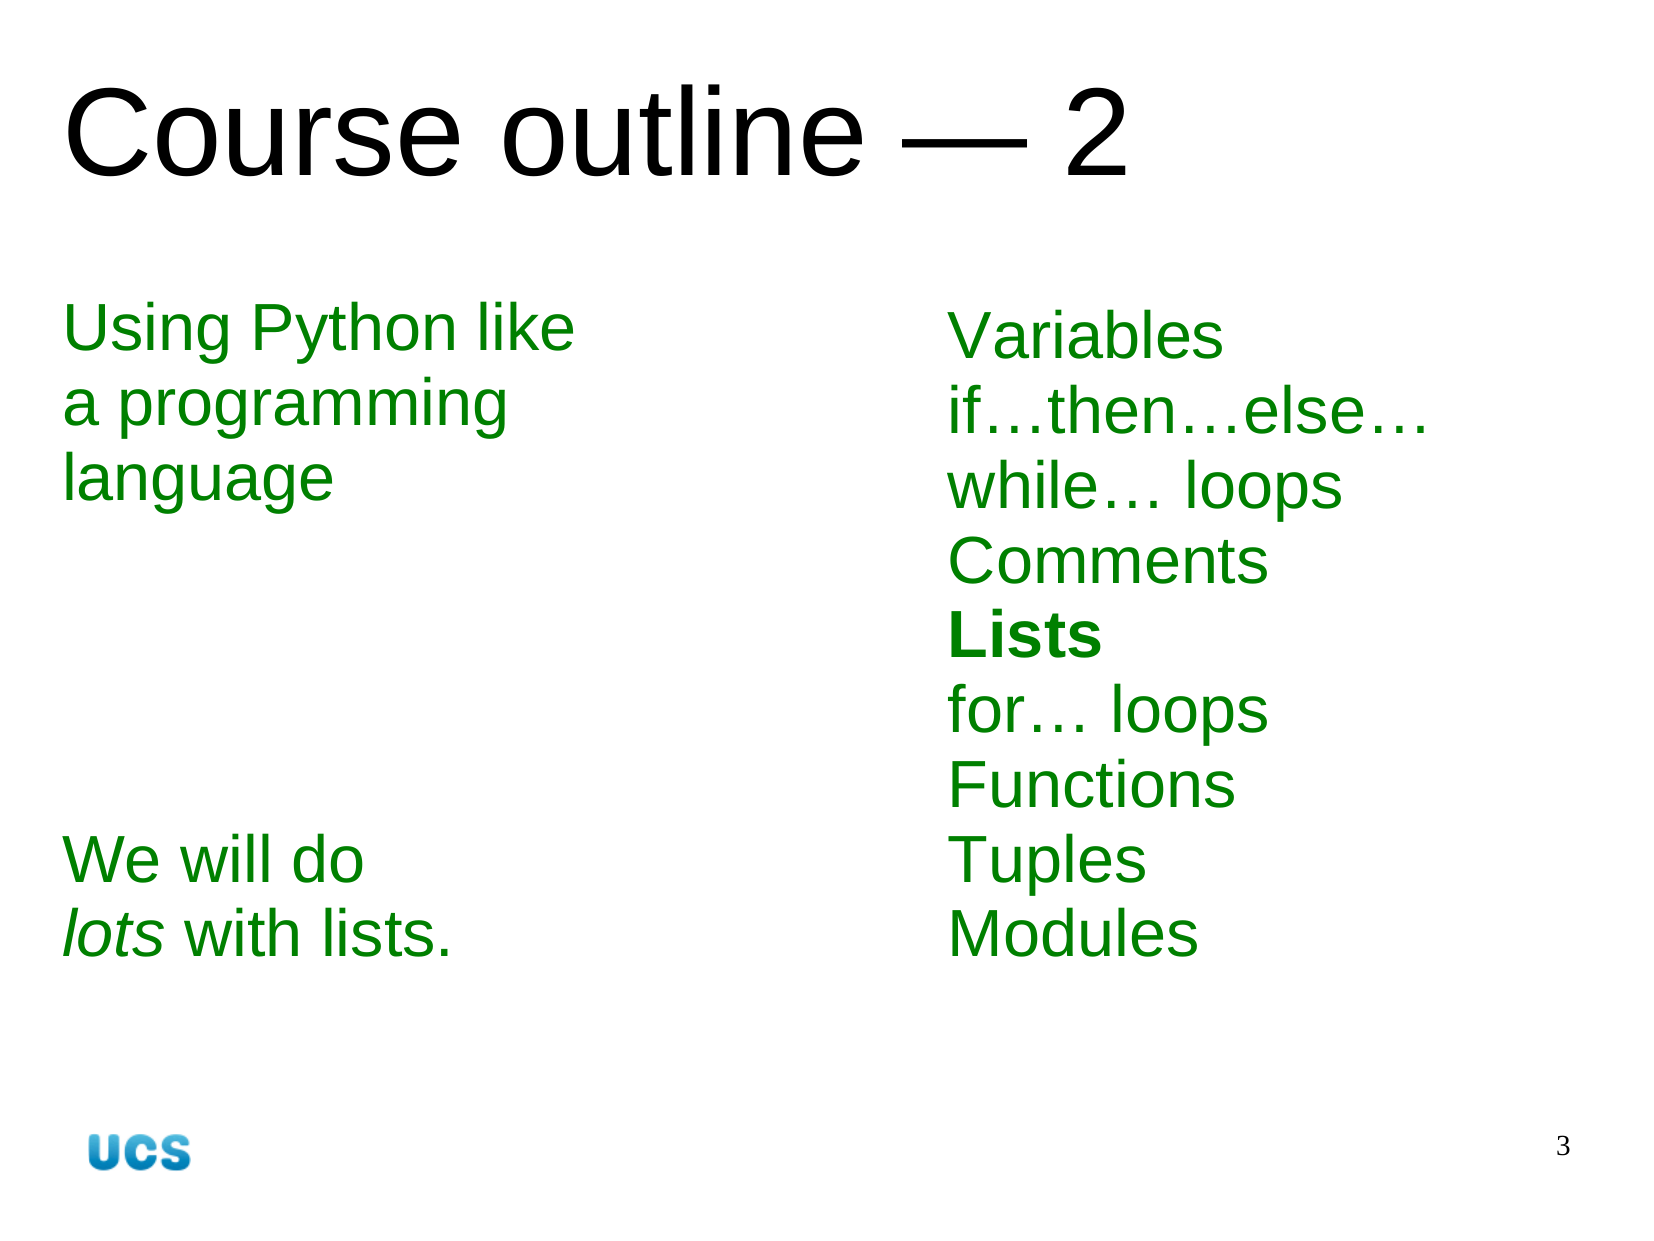

Course outline — 2
Using Python like
a programming
language
Variables
if…then…else…
while… loops
Comments
Lists
for… loops
Functions
Tuples
Modules
We will do
lots with lists.
3